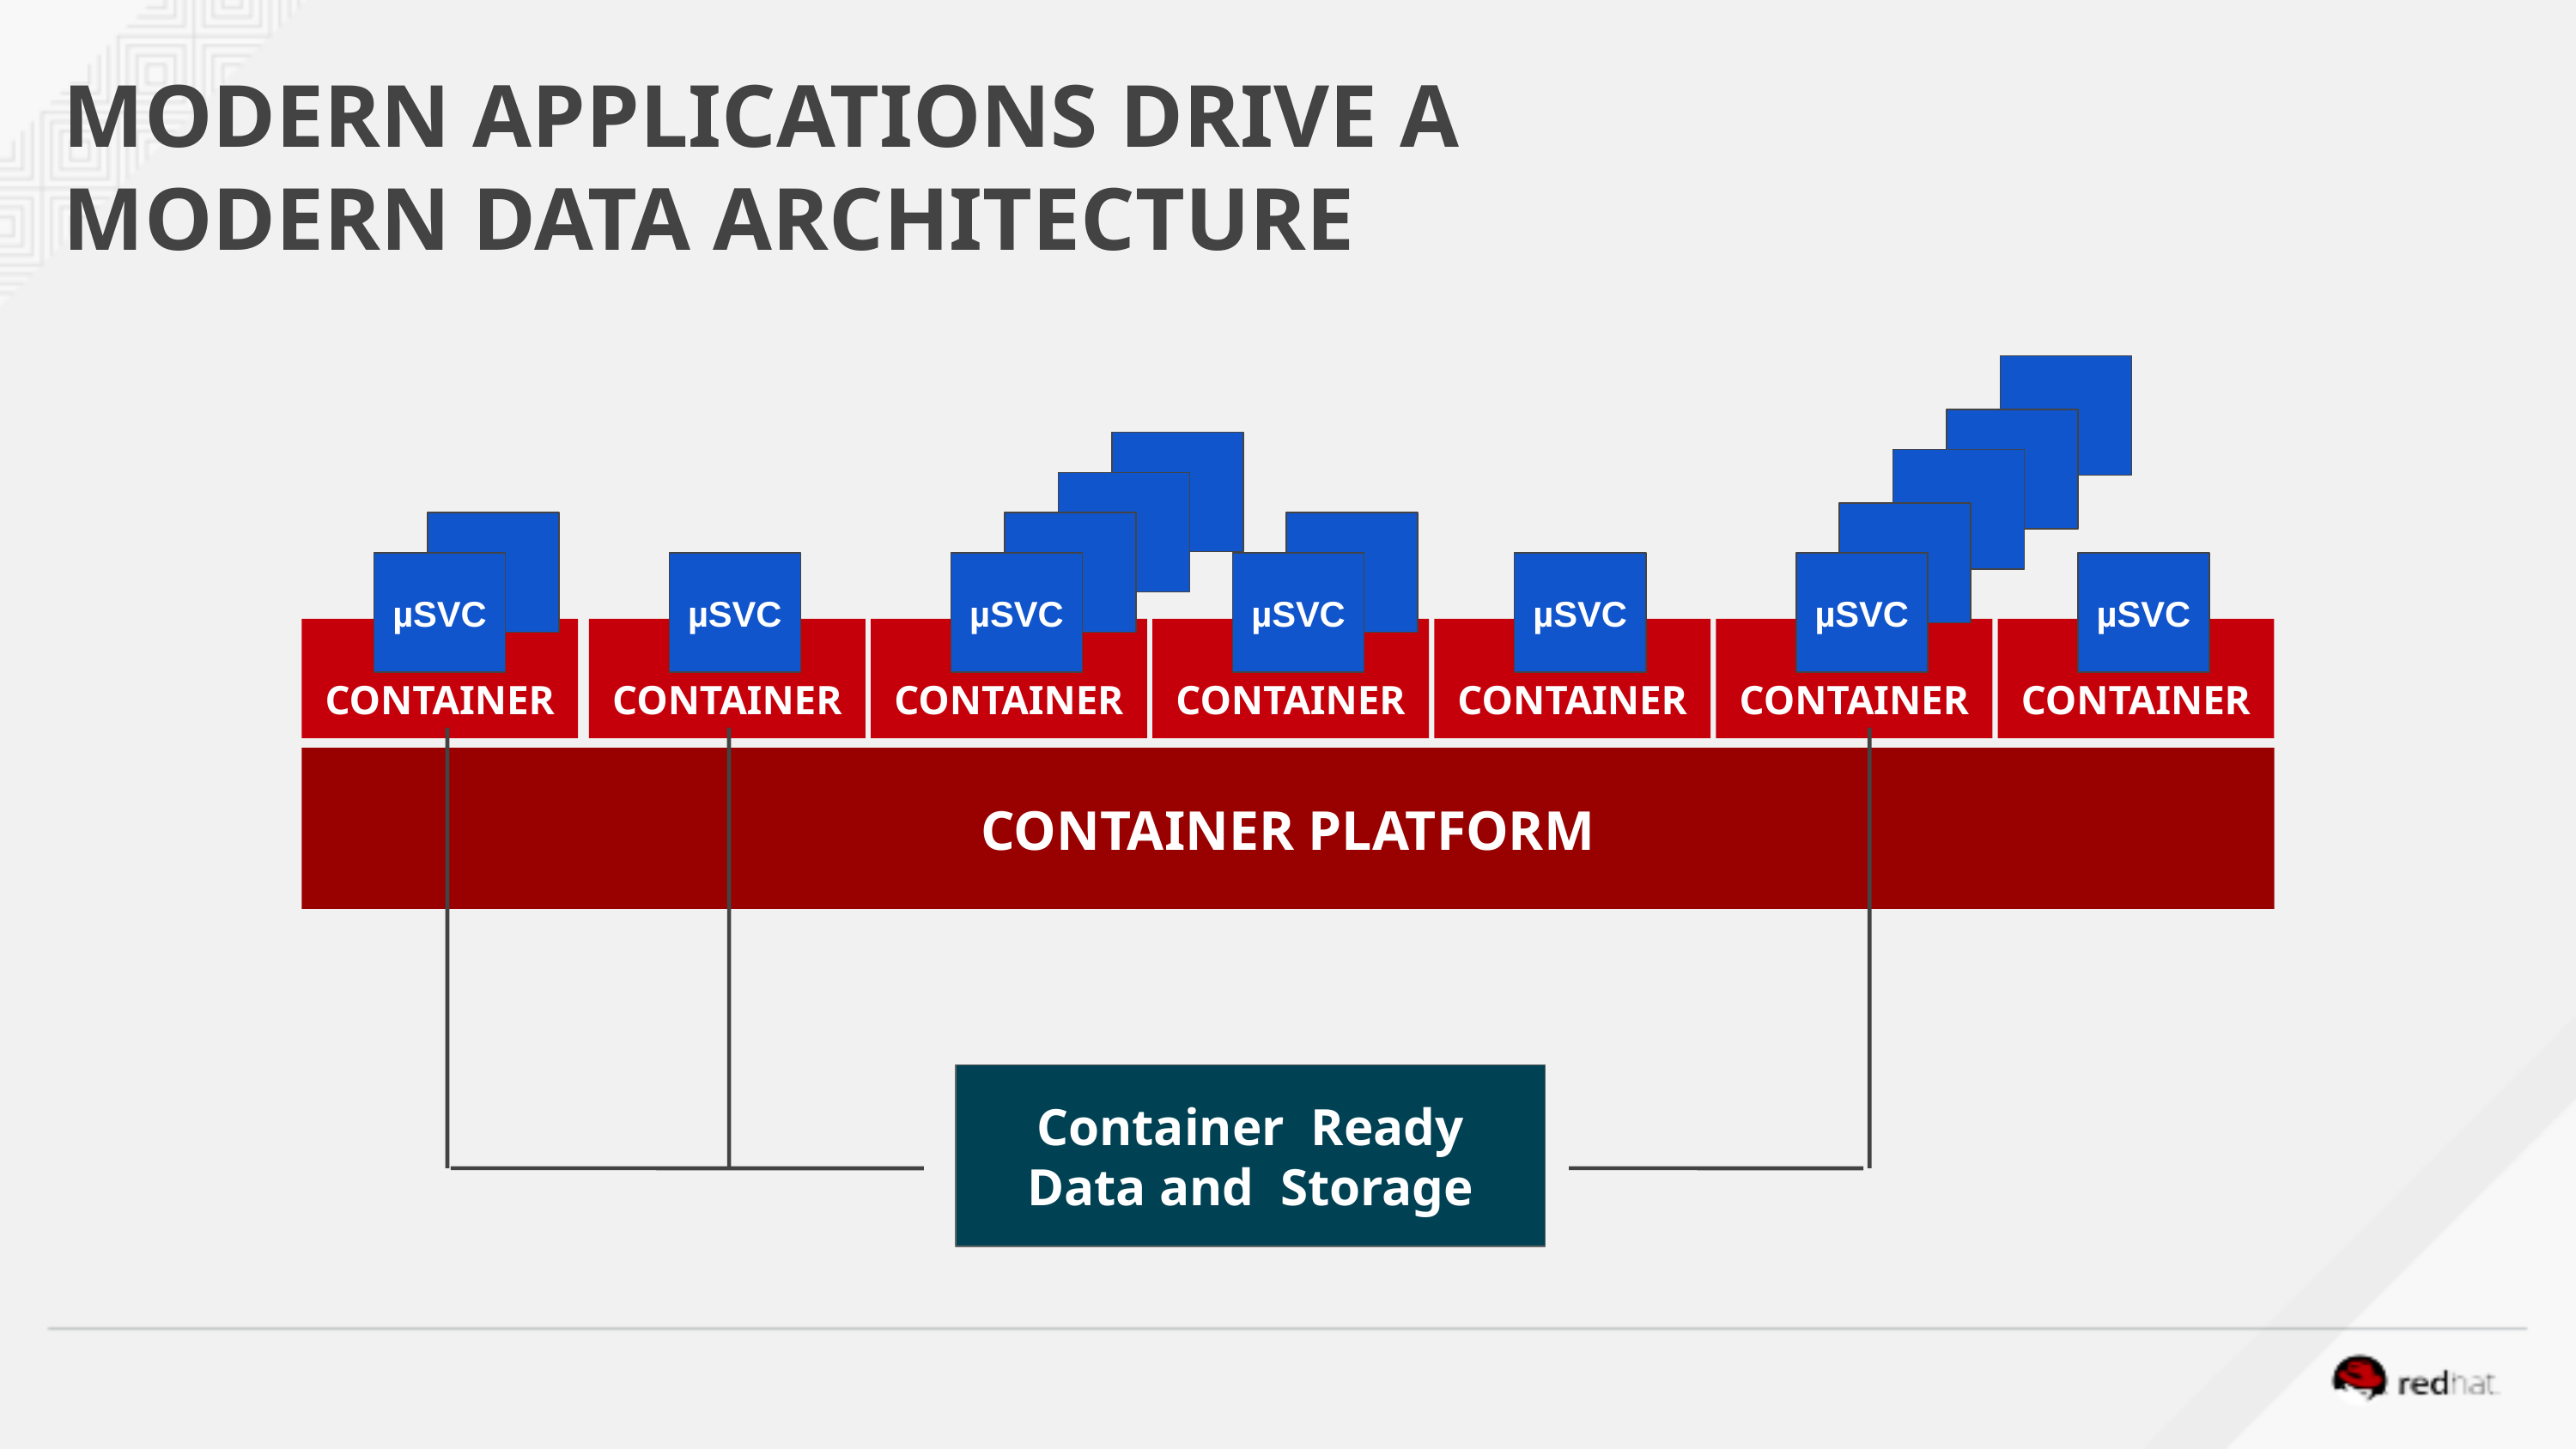

# MODERN APPLICATIONS DRIVE A MODERN DATA ARCHITECTURE
µSVC
µSVC
µSVC
µSVC
µSVC
µSVC
µSVC
CONTAINER
CONTAINER
CONTAINER
CONTAINER
CONTAINER
CONTAINER
CONTAINER
CONTAINER PLATFORM
Container Ready
Data and Storage